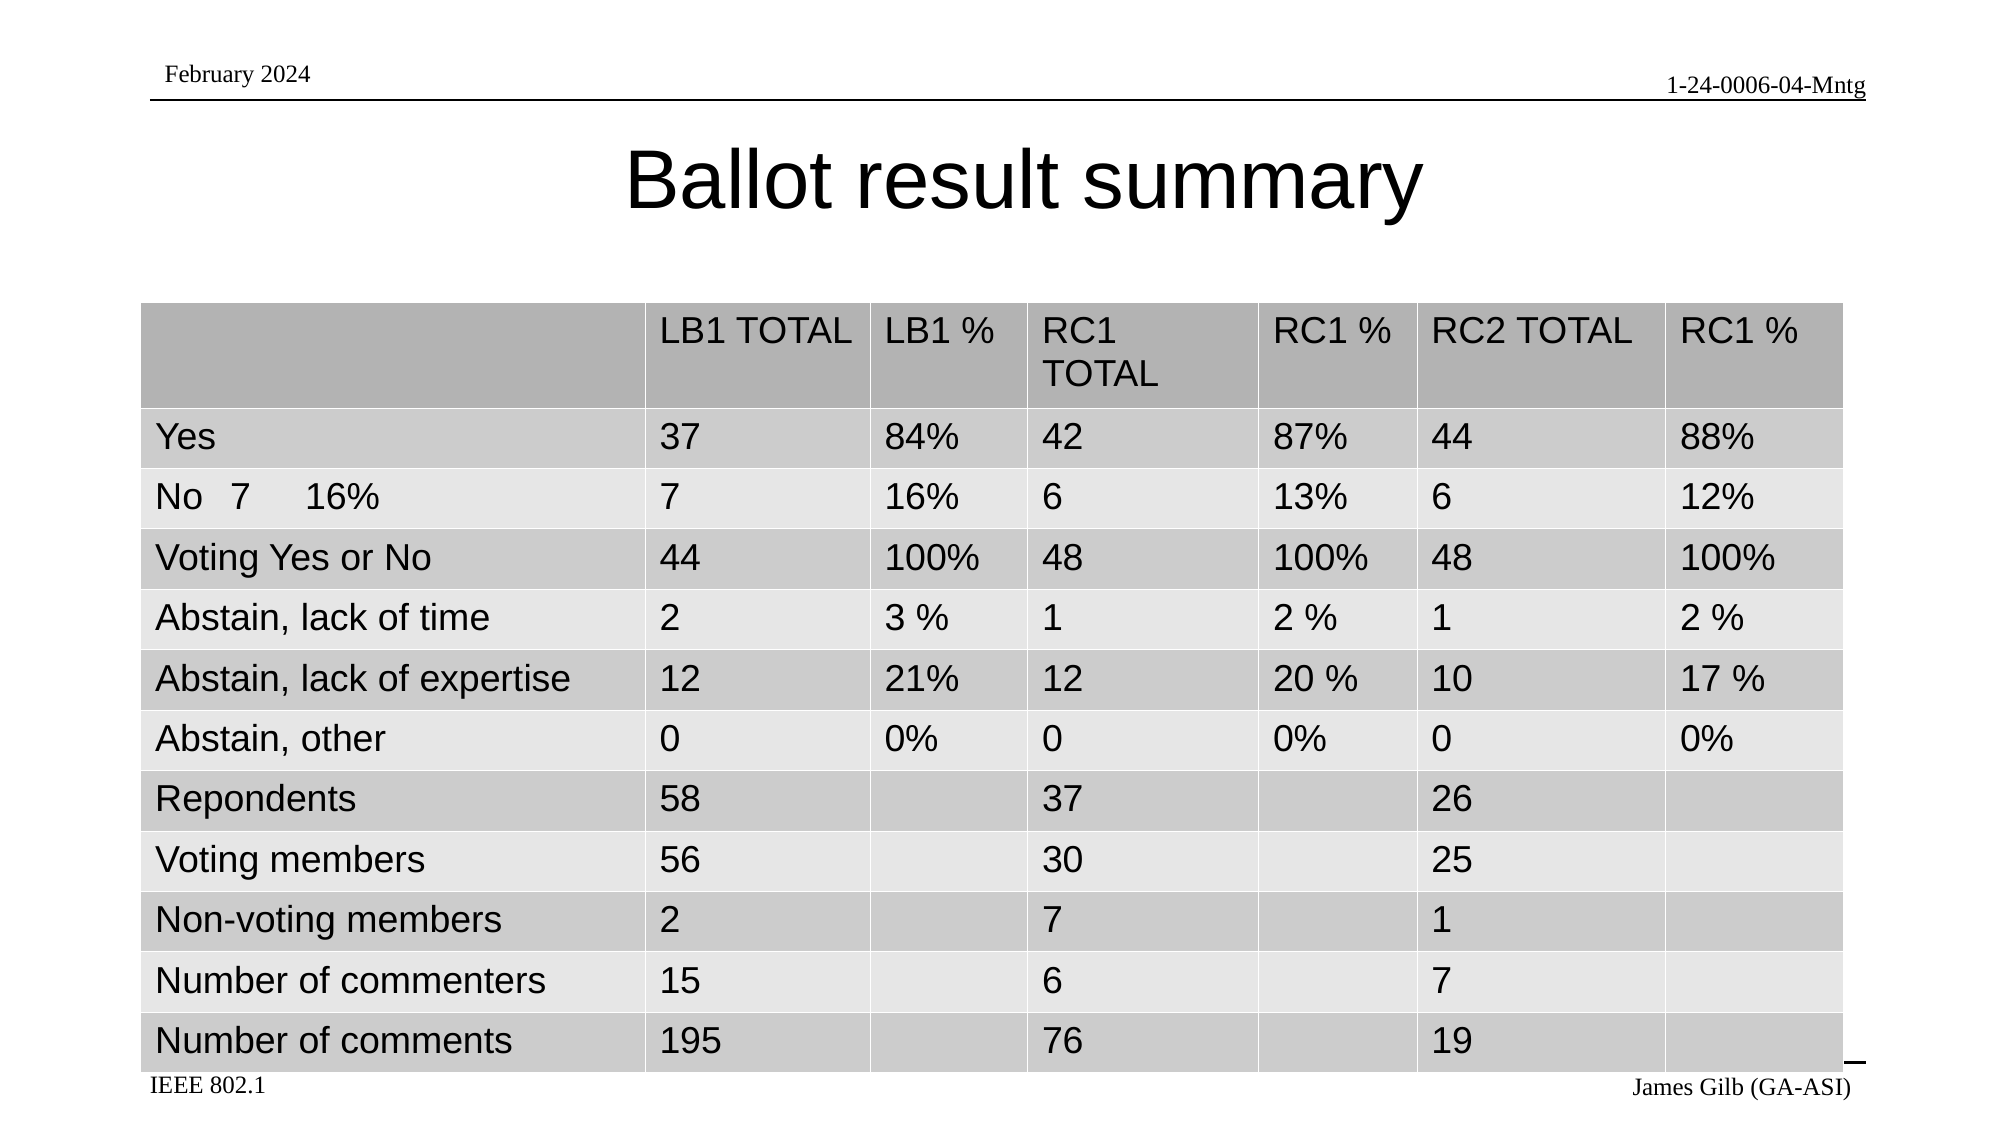

# Ballot result summary
| | LB1 TOTAL | LB1 % | RC1 TOTAL | RC1 % | RC2 TOTAL | RC1 % |
| --- | --- | --- | --- | --- | --- | --- |
| Yes | 37 | 84% | 42 | 87% | 44 | 88% |
| No 7 16% | 7 | 16% | 6 | 13% | 6 | 12% |
| Voting Yes or No | 44 | 100% | 48 | 100% | 48 | 100% |
| Abstain, lack of time | 2 | 3 % | 1 | 2 % | 1 | 2 % |
| Abstain, lack of expertise | 12 | 21% | 12 | 20 % | 10 | 17 % |
| Abstain, other | 0 | 0% | 0 | 0% | 0 | 0% |
| Repondents | 58 | | 37 | | 26 | |
| Voting members | 56 | | 30 | | 25 | |
| Non-voting members | 2 | | 7 | | 1 | |
| Number of commenters | 15 | | 6 | | 7 | |
| Number of comments | 195 | | 76 | | 19 | |